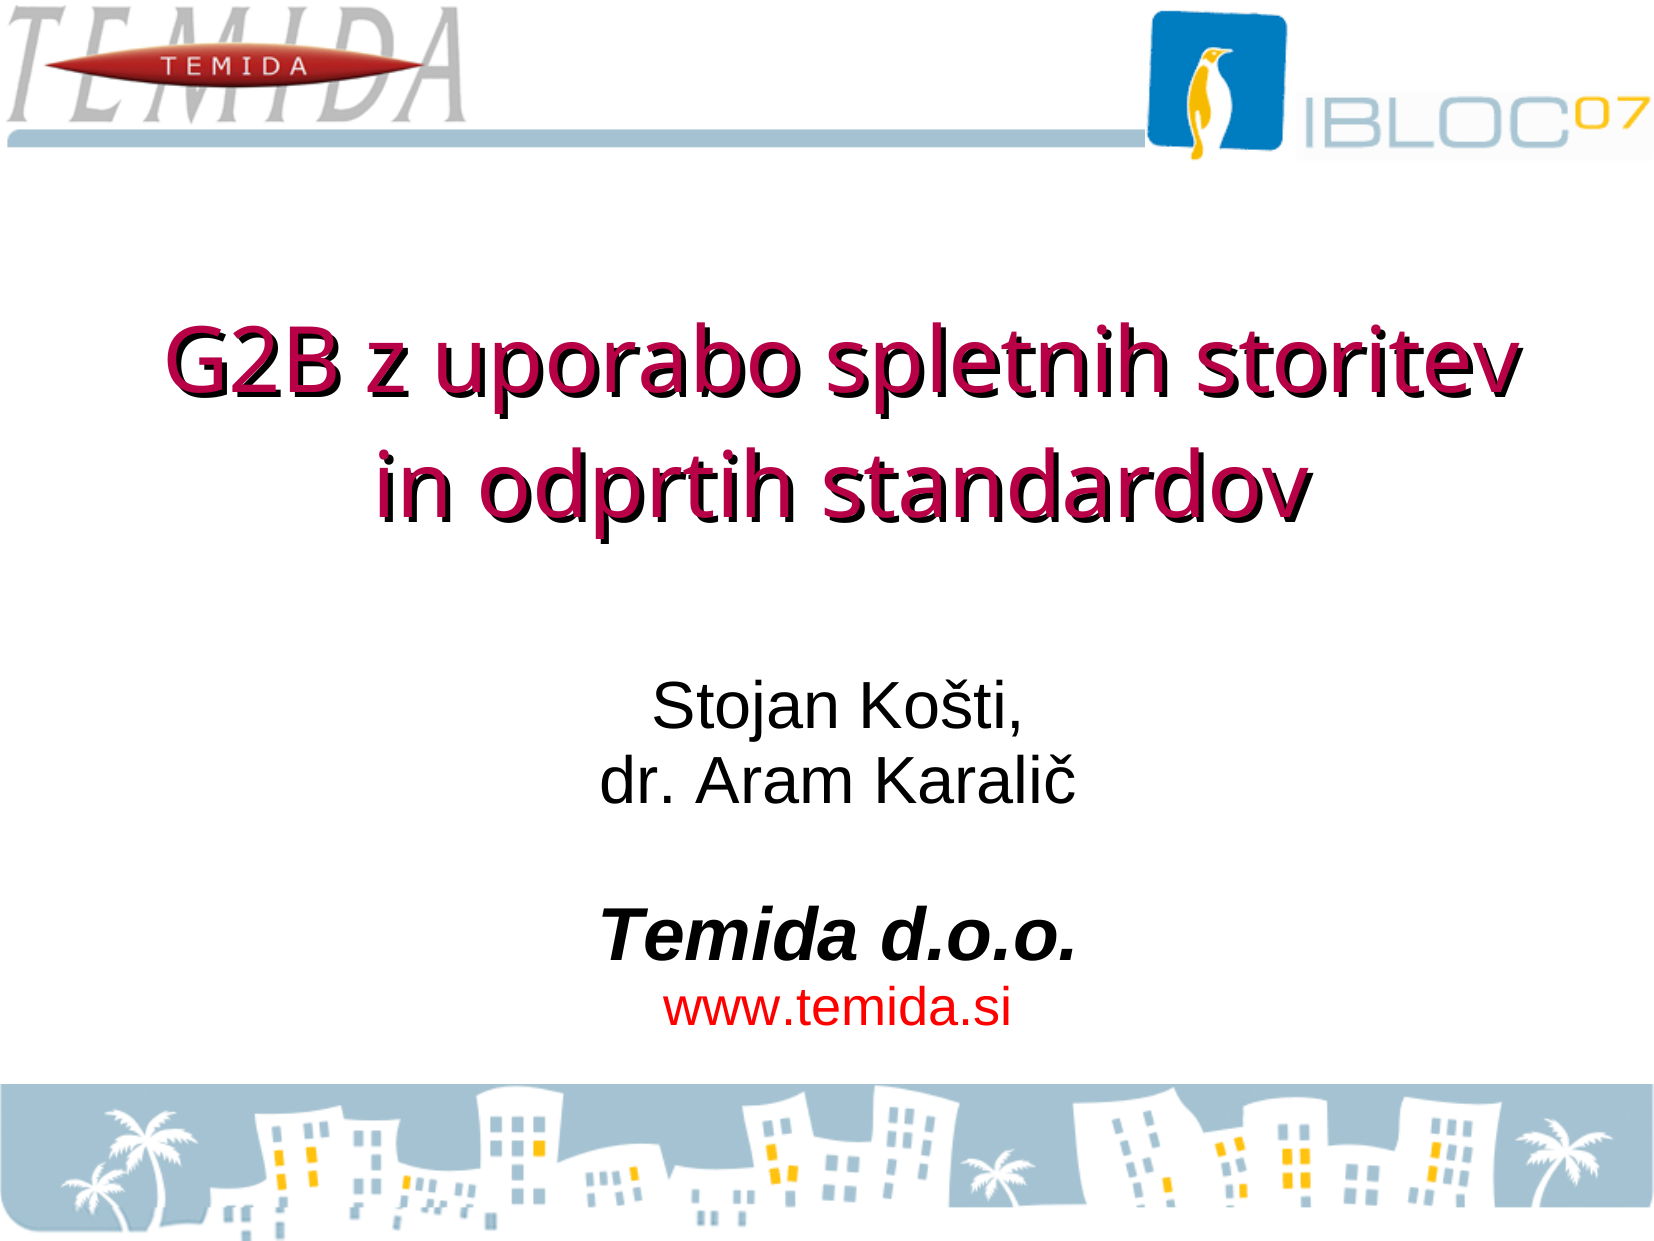

# G2B z uporabo spletnih storitev in odprtih standardov
Stojan Košti,
dr. Aram Karalič
Temida d.o.o.
www.temida.si